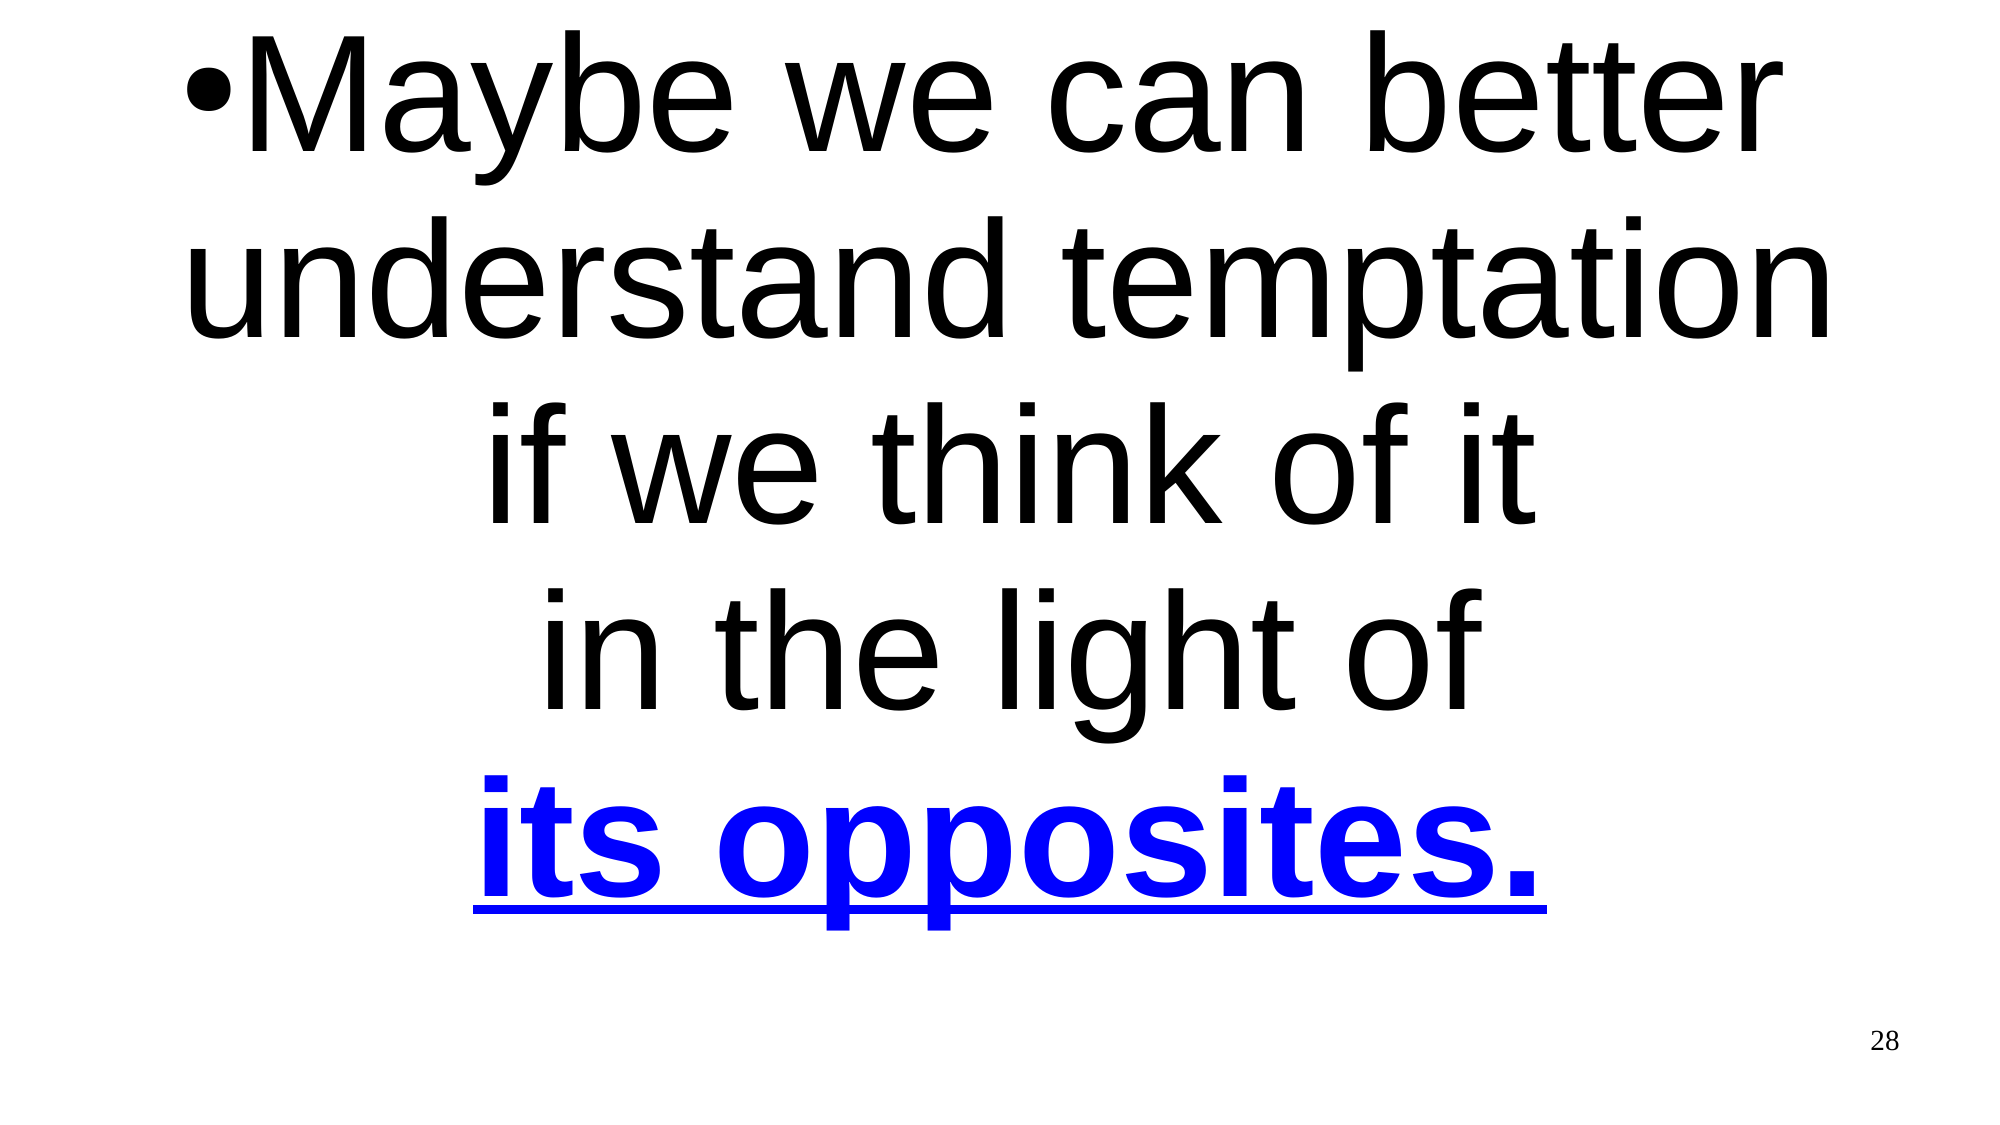

# Maybe we can better understand temptation if we think of it in the light of its opposites.
28